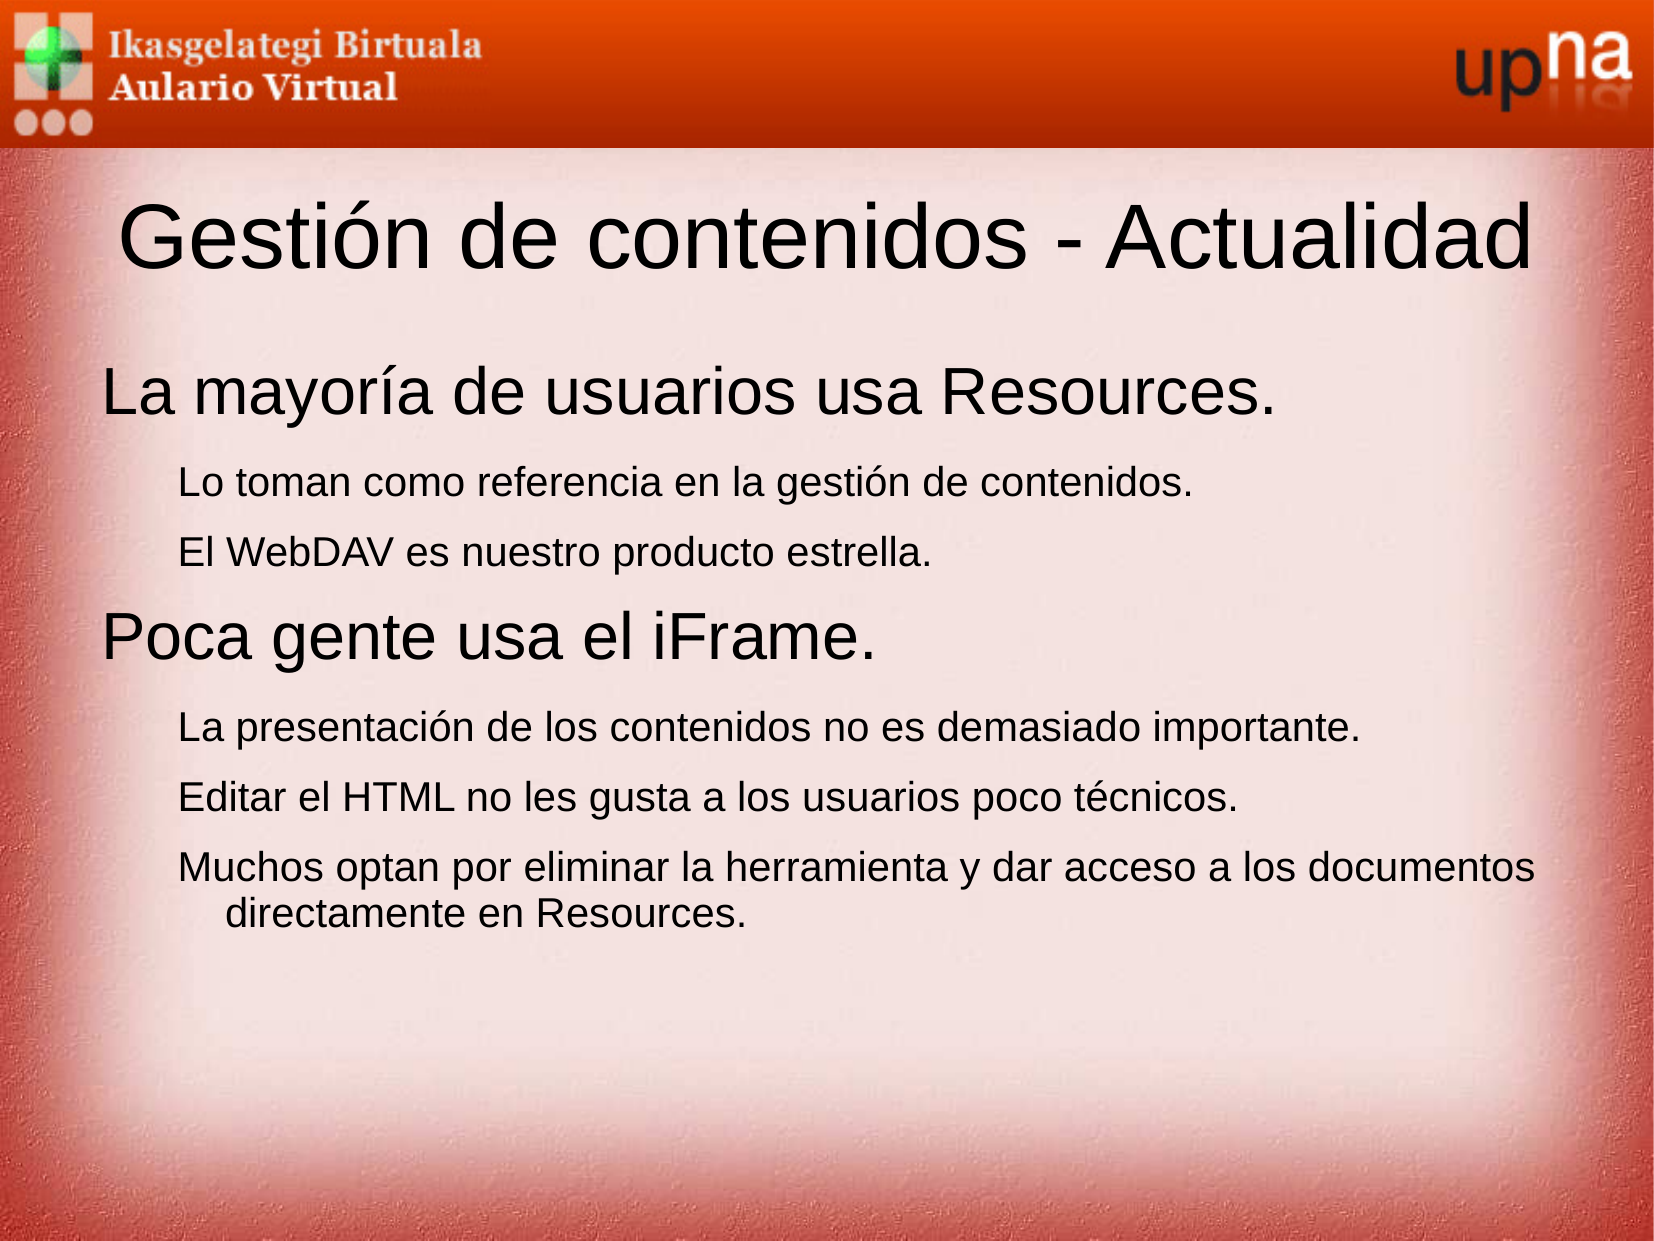

# Gestión de contenidos - Actualidad
La mayoría de usuarios usa Resources.
Lo toman como referencia en la gestión de contenidos.
El WebDAV es nuestro producto estrella.
Poca gente usa el iFrame.
La presentación de los contenidos no es demasiado importante.
Editar el HTML no les gusta a los usuarios poco técnicos.
Muchos optan por eliminar la herramienta y dar acceso a los documentos directamente en Resources.